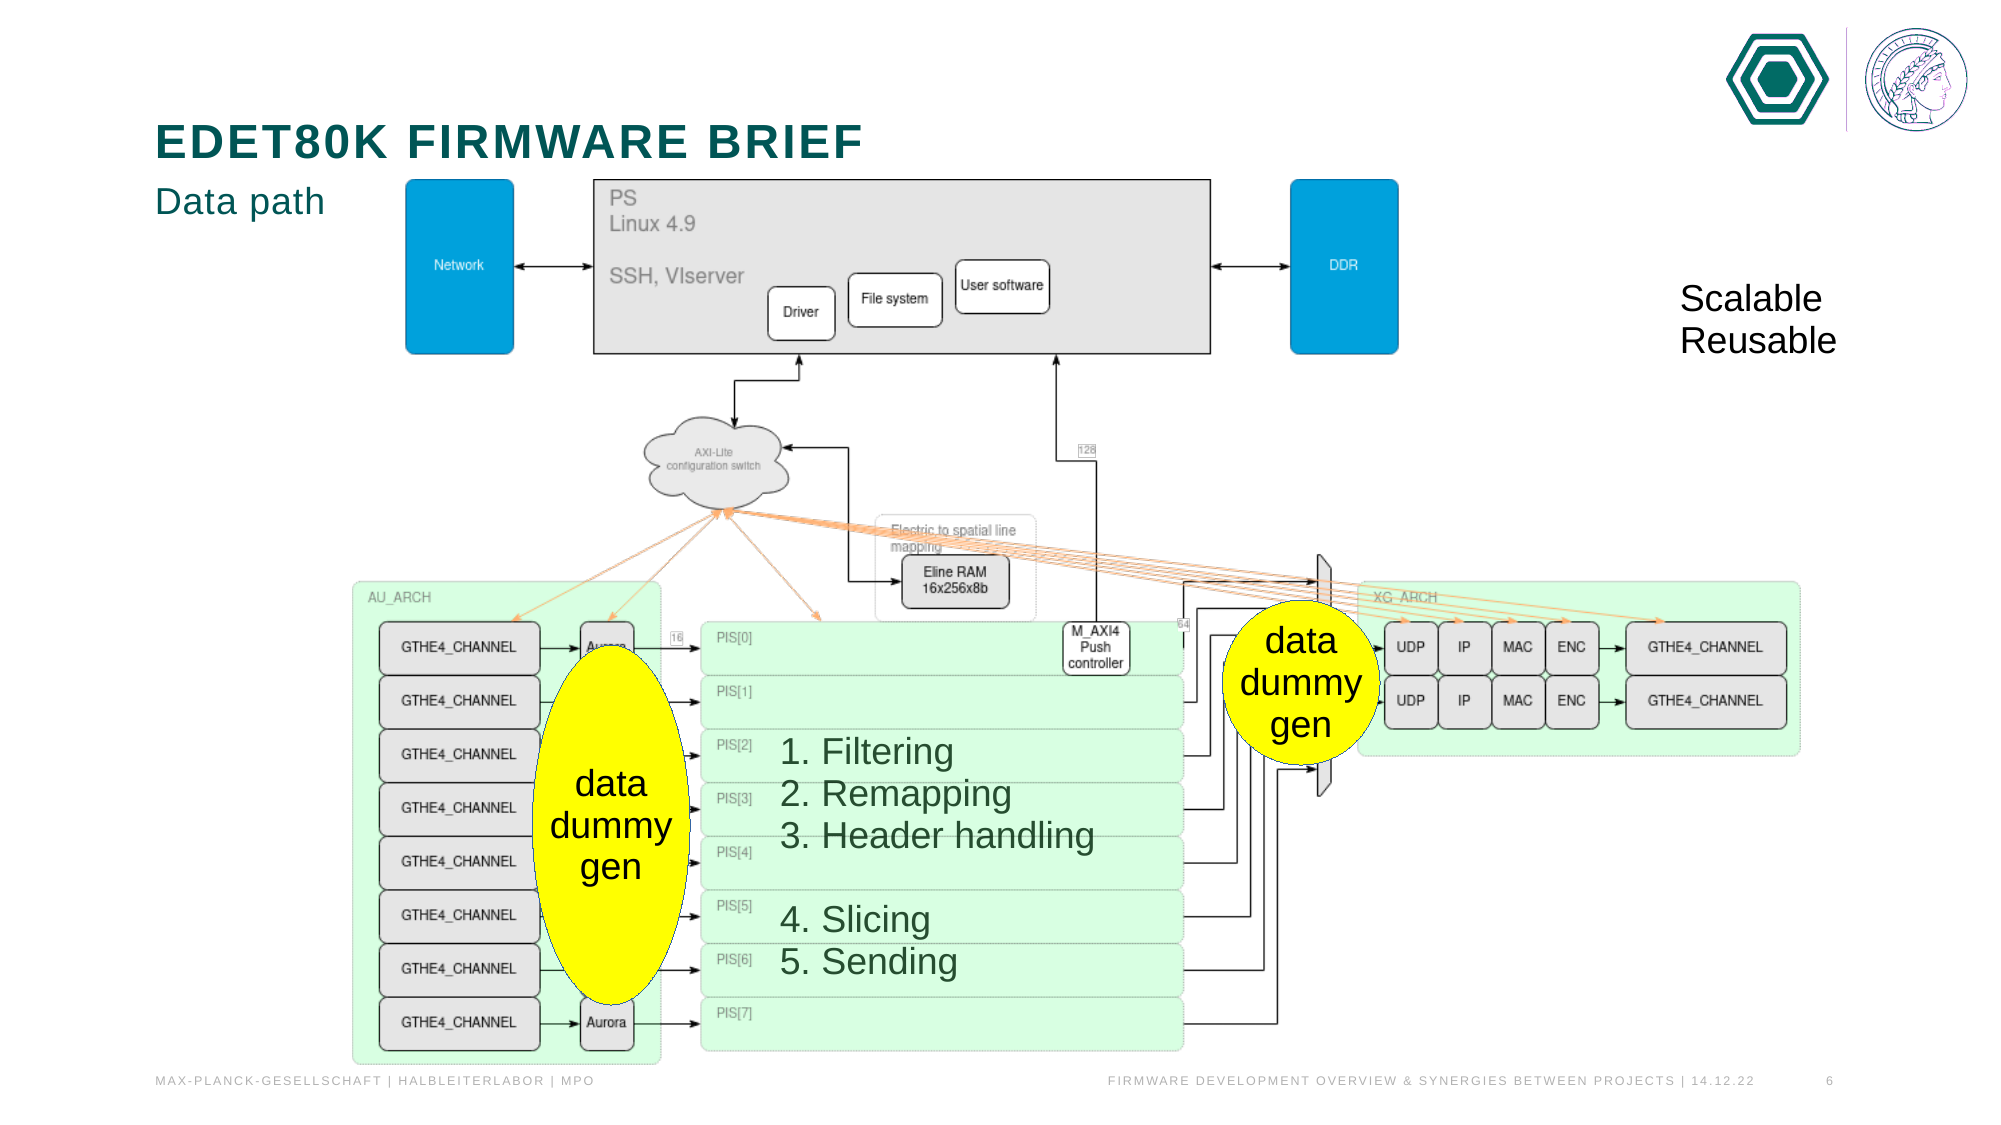

# EDet80k firmware brief Data path
Scalable
Reusable
data
dummy
gen
data
dummy
gen
1. Filtering
2. Remapping
3. Header handling
4. Slicing
5. Sending